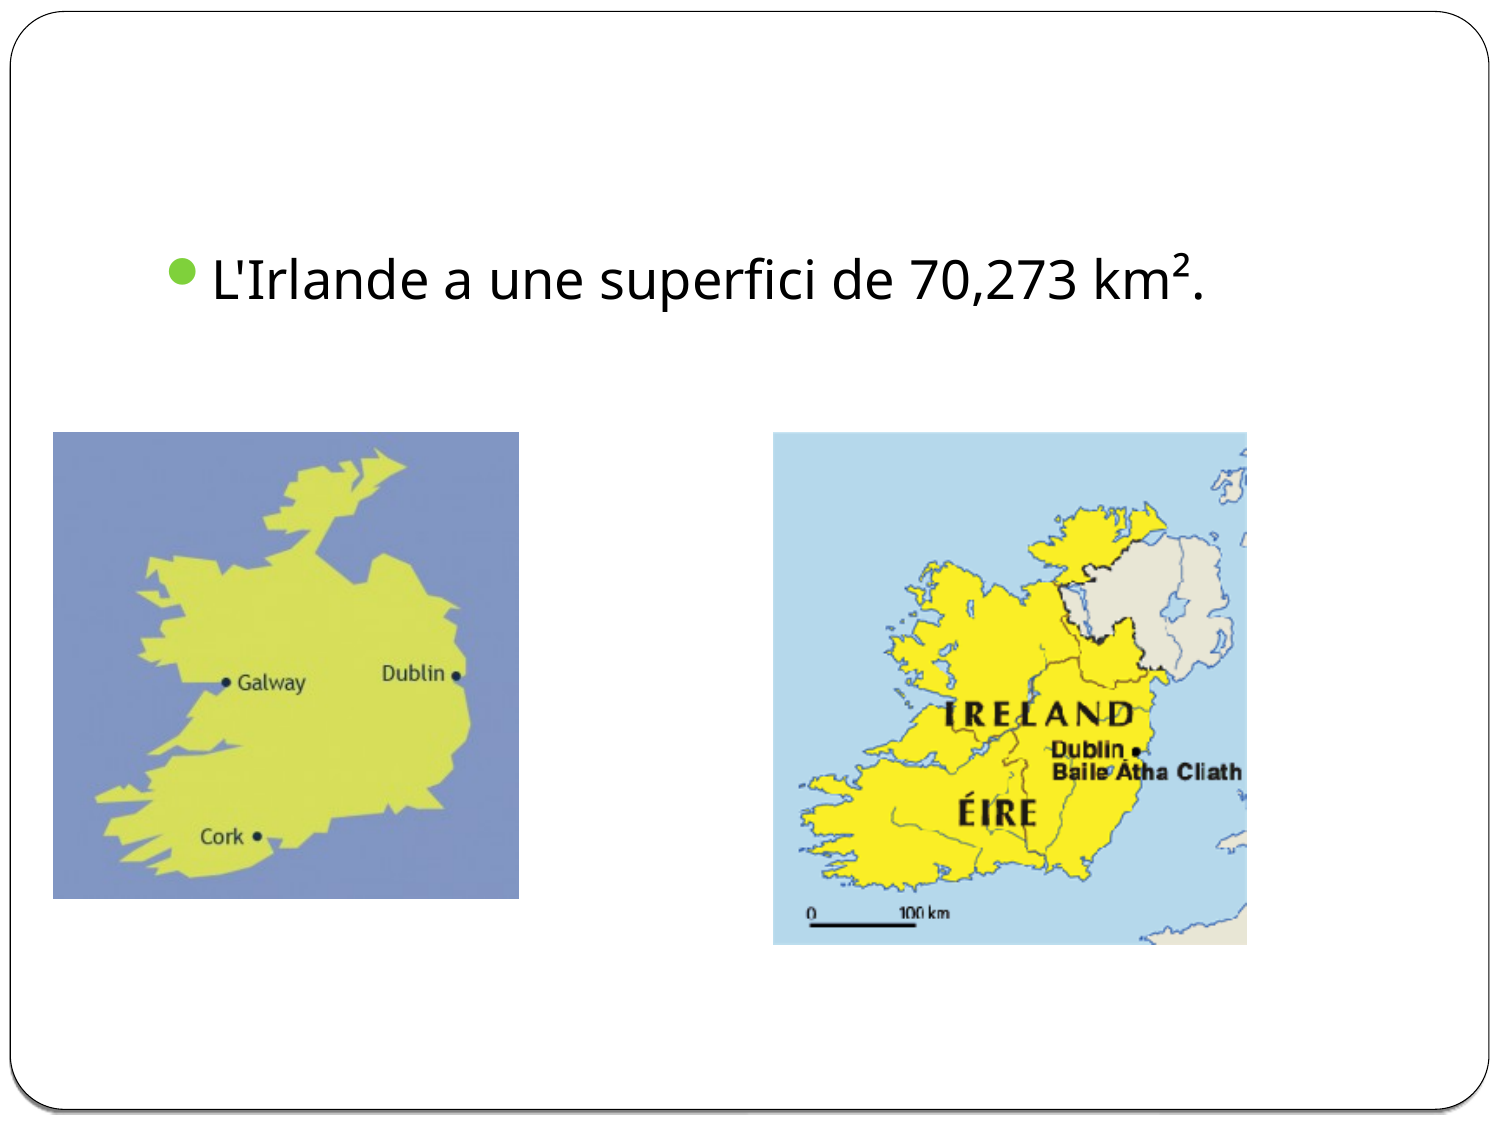

#
L'Irlande a une superfici de 70,273 km².